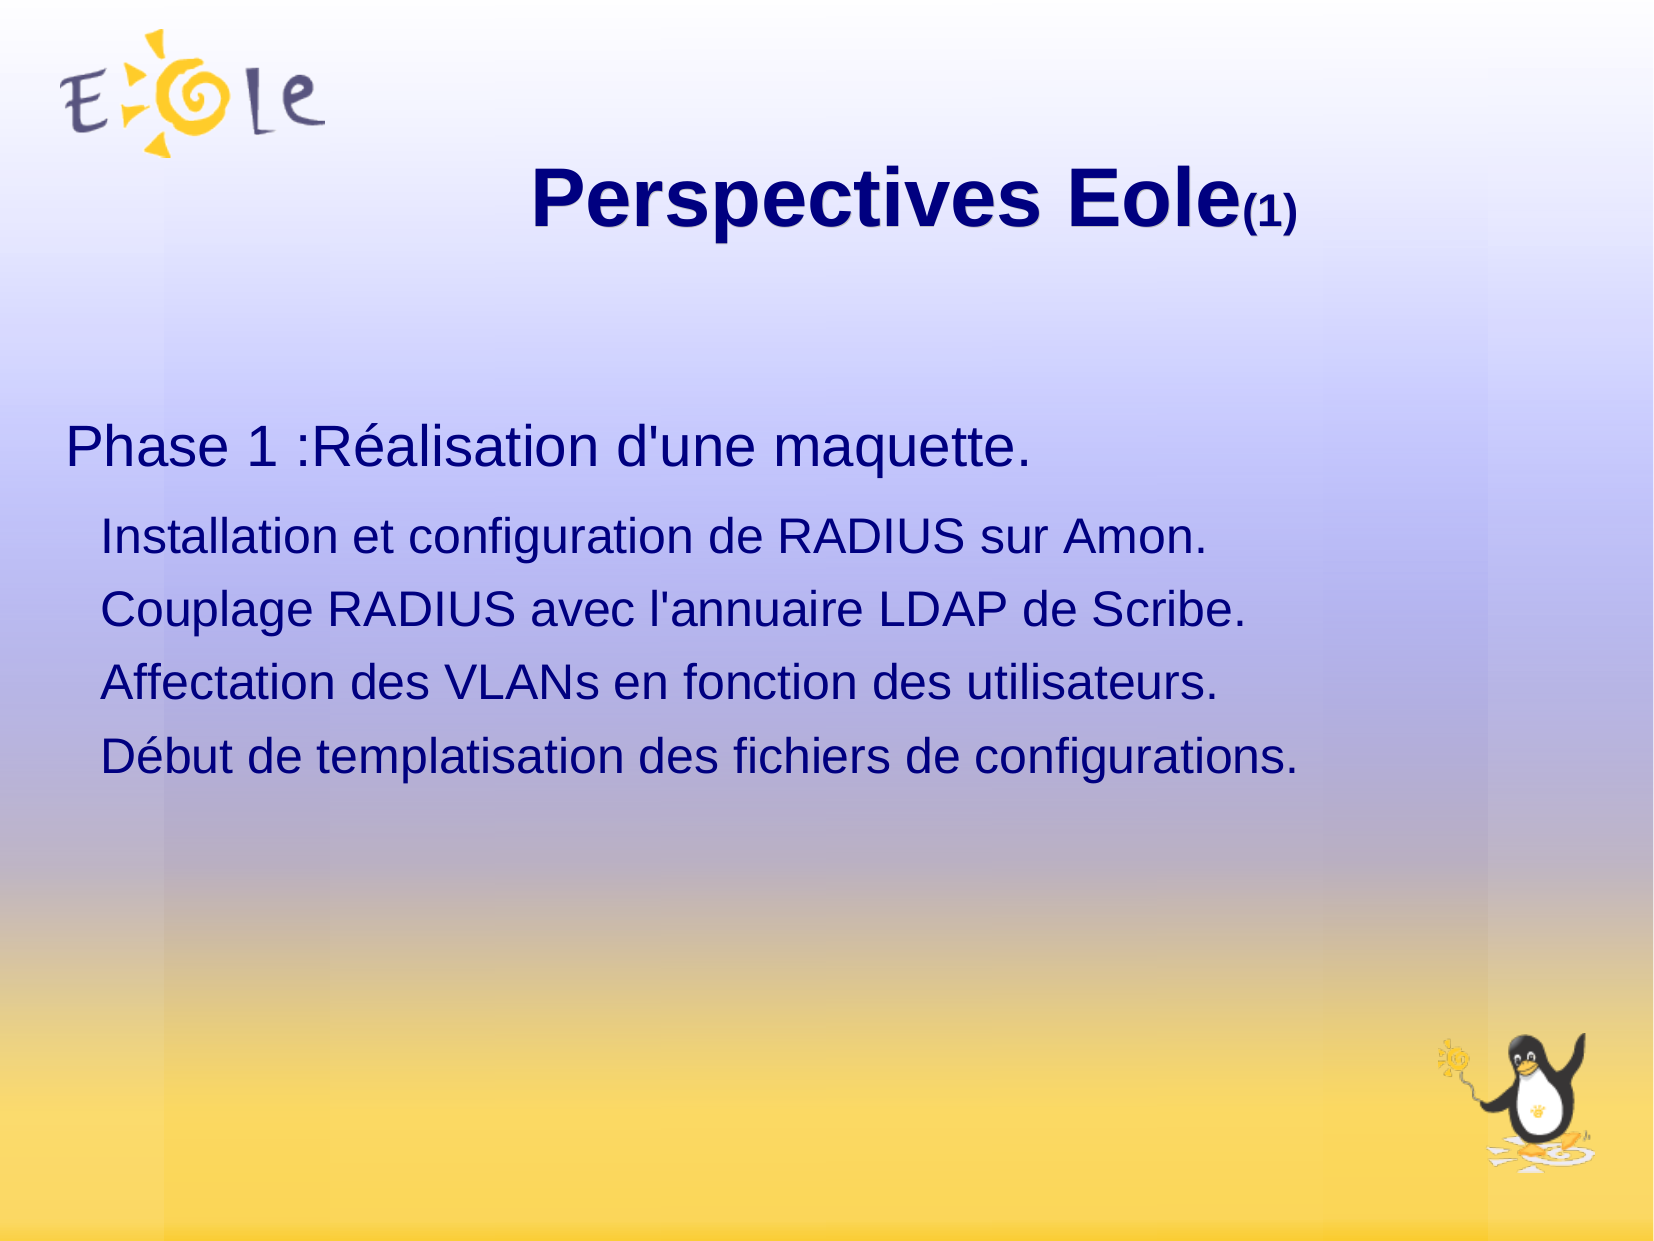

Perspectives Eole(1)
# Phase 1 :Réalisation d'une maquette.
Installation et configuration de RADIUS sur Amon.
Couplage RADIUS avec l'annuaire LDAP de Scribe.
Affectation des VLANs en fonction des utilisateurs.
Début de templatisation des fichiers de configurations.